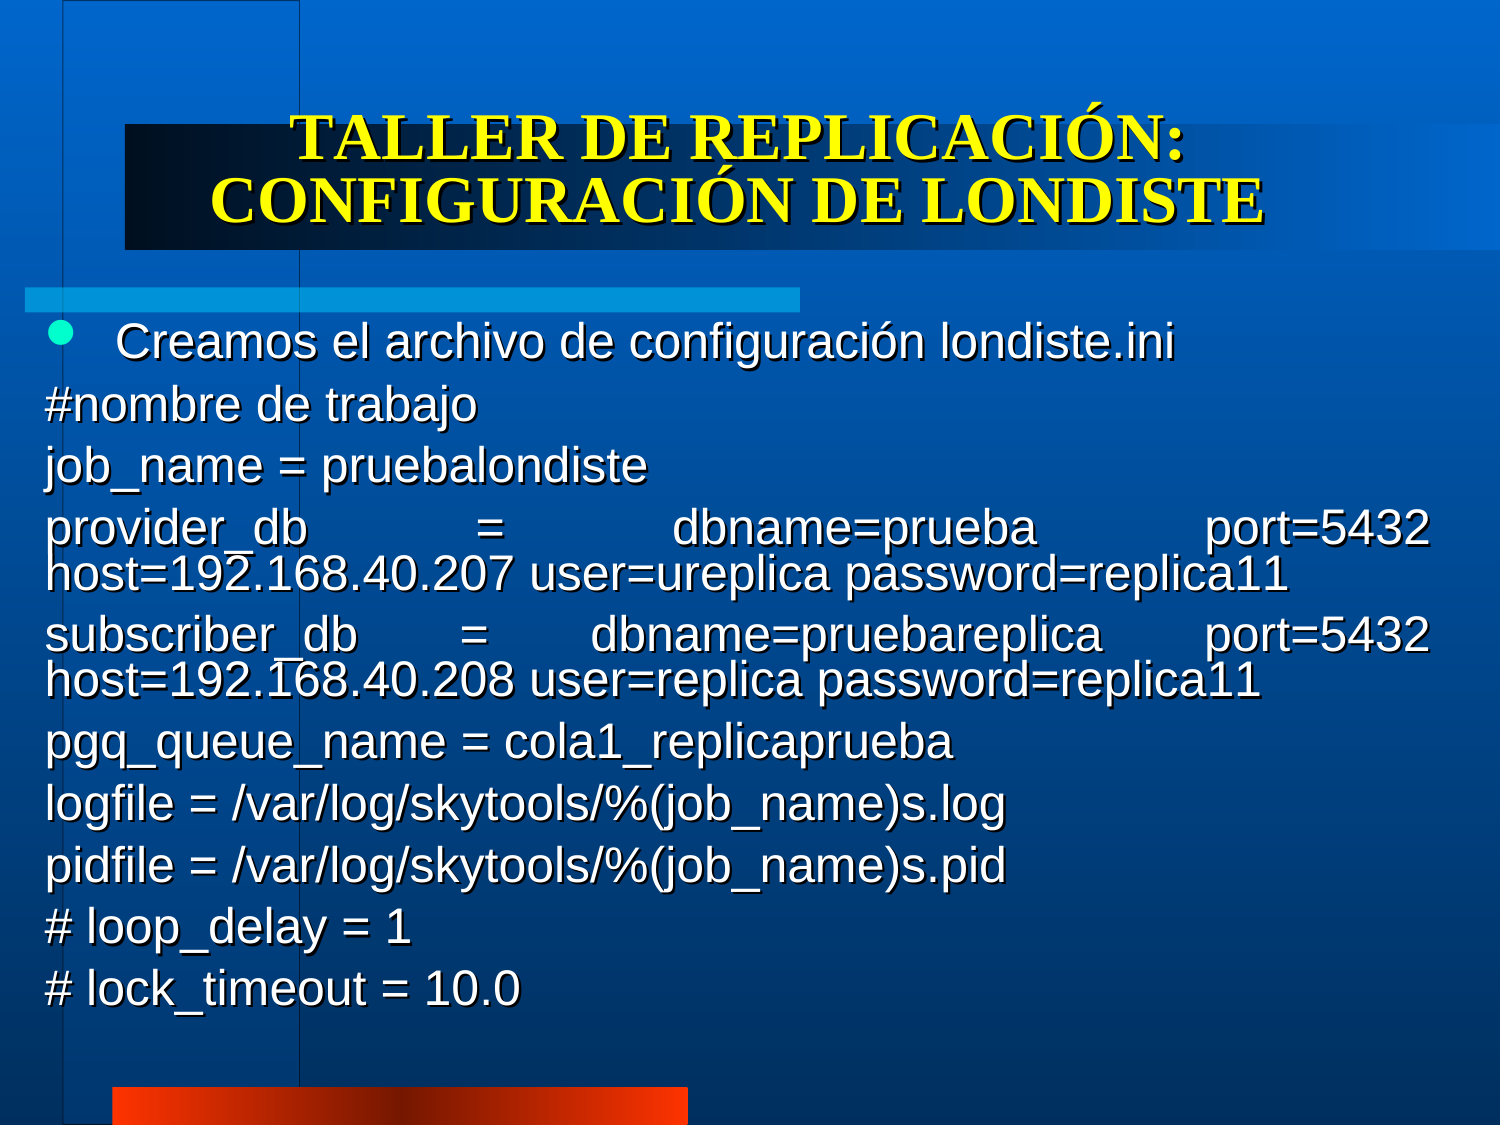

# TALLER DE REPLICACIÓN: CONFIGURACIÓN DE LONDISTE
 Creamos el archivo de configuración londiste.ini
#nombre de trabajo
job_name = pruebalondiste
provider_db = dbname=prueba port=5432 host=192.168.40.207 user=ureplica password=replica11
subscriber_db = dbname=pruebareplica port=5432 host=192.168.40.208 user=replica password=replica11
pgq_queue_name = cola1_replicaprueba
logfile = /var/log/skytools/%(job_name)s.log
pidfile = /var/log/skytools/%(job_name)s.pid
# loop_delay = 1
# lock_timeout = 10.0